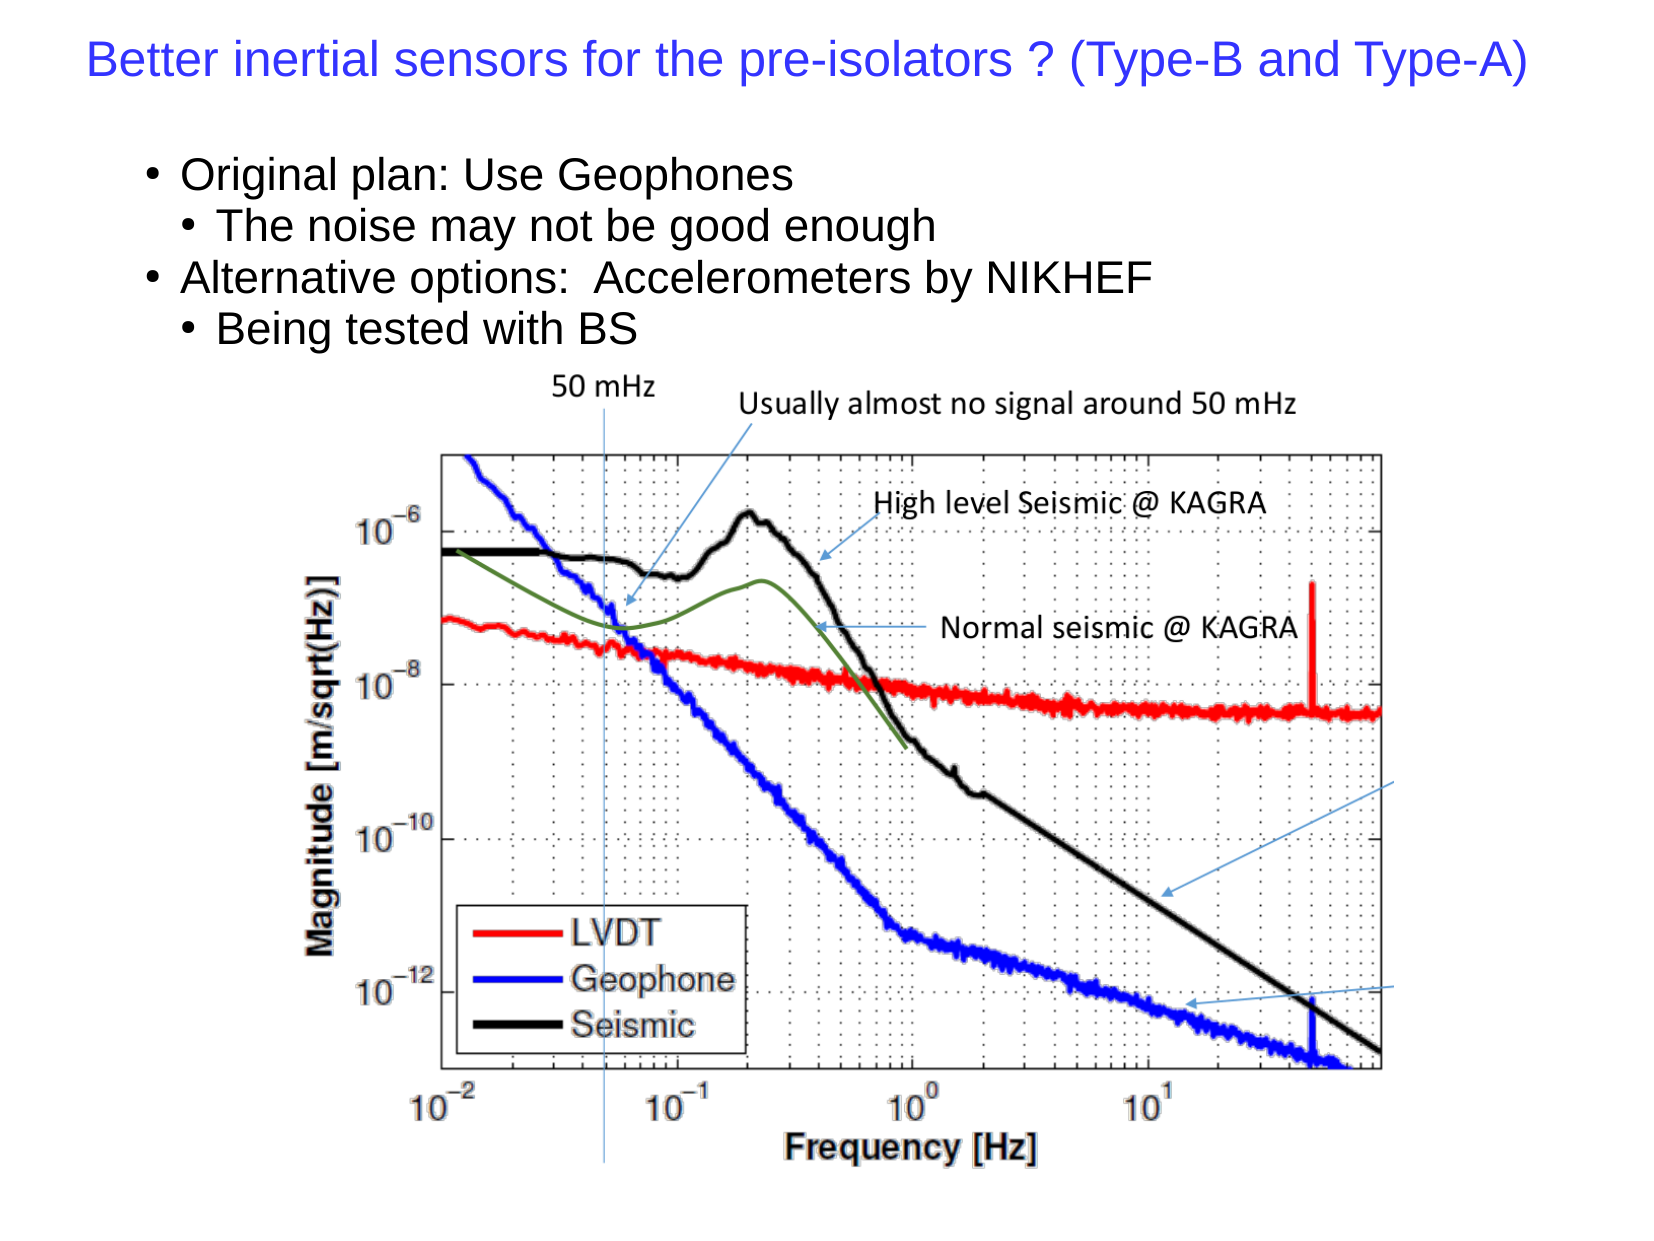

Better inertial sensors for the pre-isolators ? (Type-B and Type-A)
Original plan: Use Geophones
The noise may not be good enough
Alternative options: Accelerometers by NIKHEF
Being tested with BS